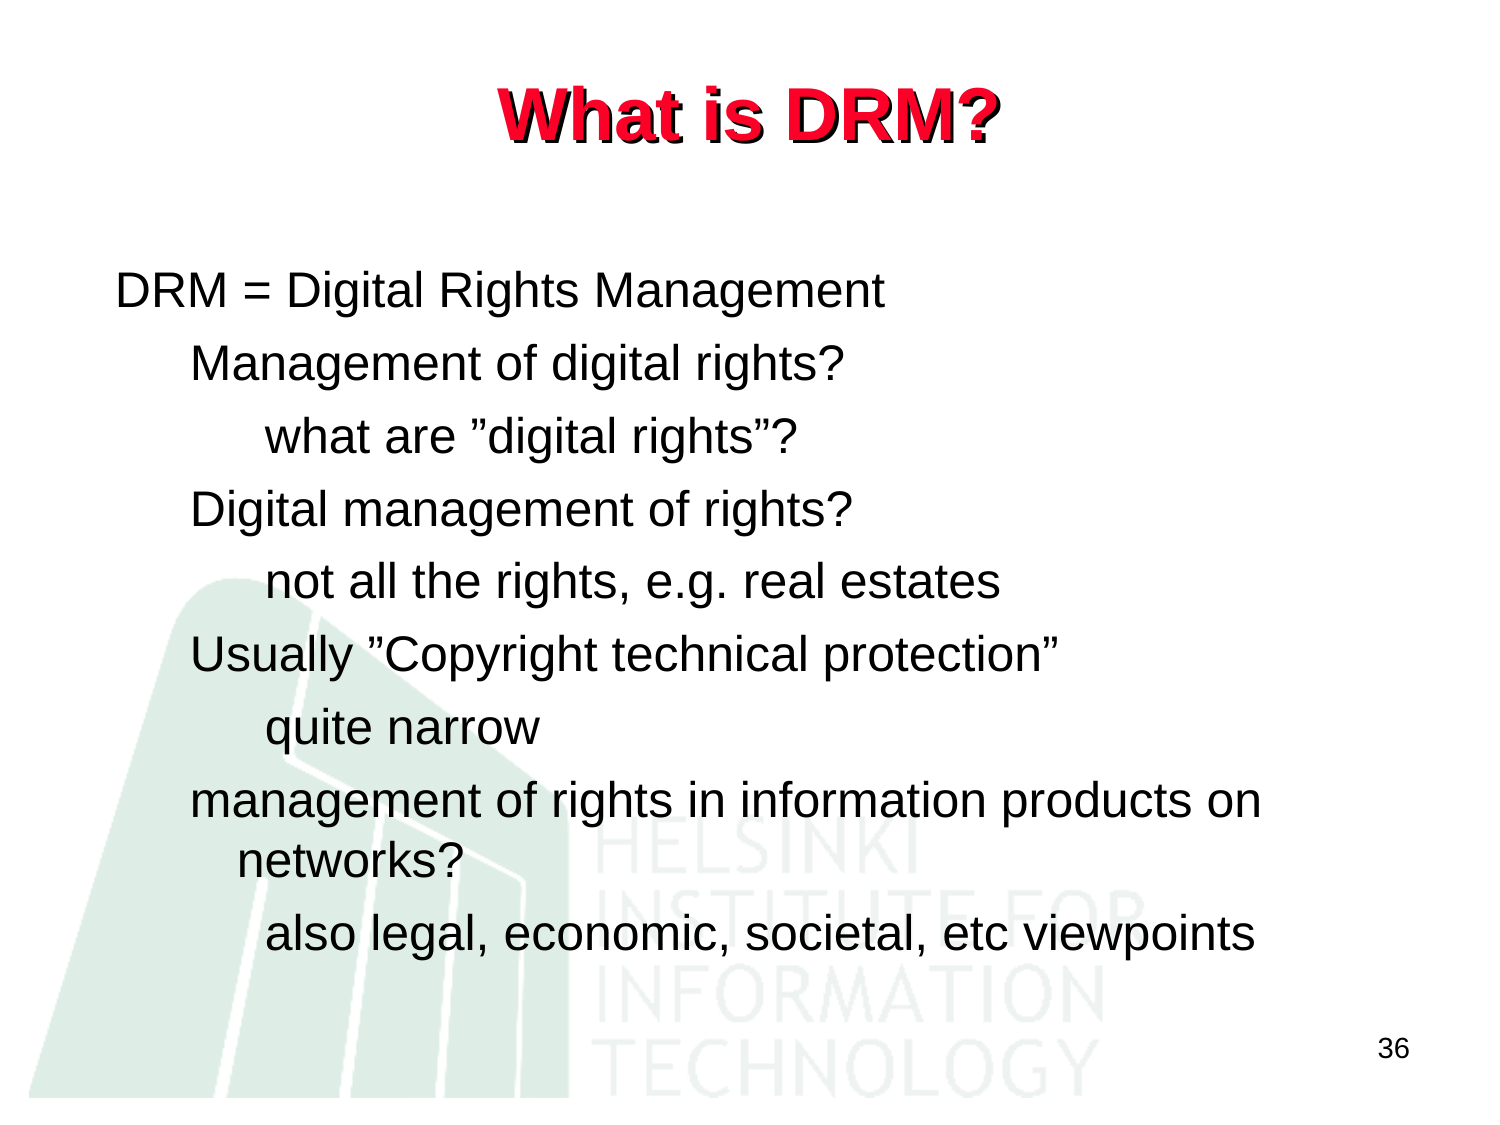

# What is DRM?
DRM = Digital Rights Management
Management of digital rights?
what are ”digital rights”?
Digital management of rights?
not all the rights, e.g. real estates
Usually ”Copyright technical protection”
quite narrow
management of rights in information products on networks?
also legal, economic, societal, etc viewpoints
36